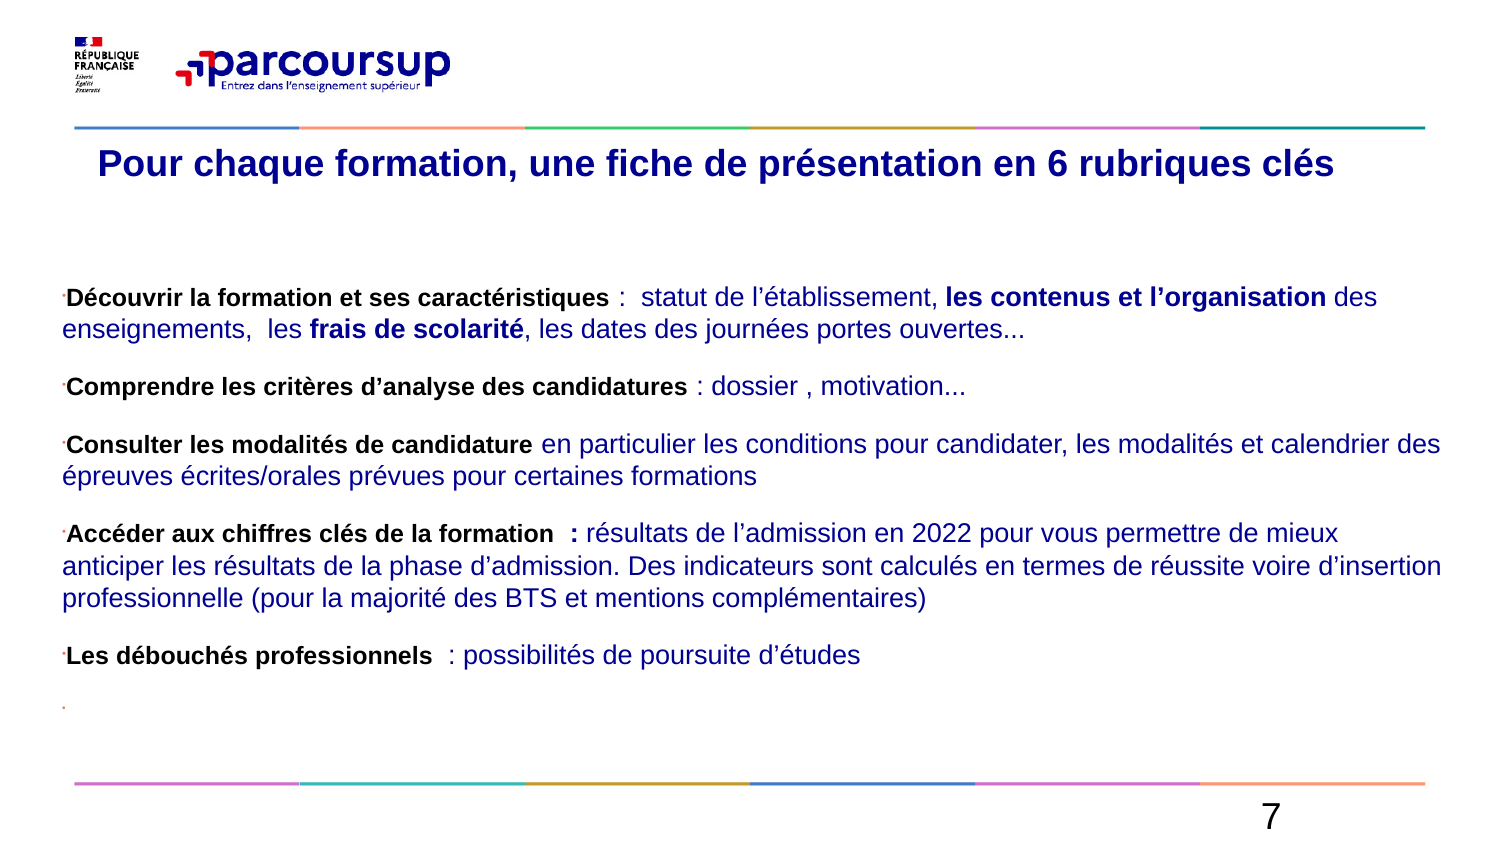

# Pour chaque formation, une fiche de présentation en 6 rubriques clés
Découvrir la formation et ses caractéristiques : statut de l’établissement, les contenus et l’organisation des enseignements, les frais de scolarité, les dates des journées portes ouvertes...
Comprendre les critères d’analyse des candidatures : dossier , motivation...
Consulter les modalités de candidature en particulier les conditions pour candidater, les modalités et calendrier des épreuves écrites/orales prévues pour certaines formations
Accéder aux chiffres clés de la formation  : résultats de l’admission en 2022 pour vous permettre de mieux anticiper les résultats de la phase d’admission. Des indicateurs sont calculés en termes de réussite voire d’insertion professionnelle (pour la majorité des BTS et mentions complémentaires)
Les débouchés professionnels : possibilités de poursuite d’études